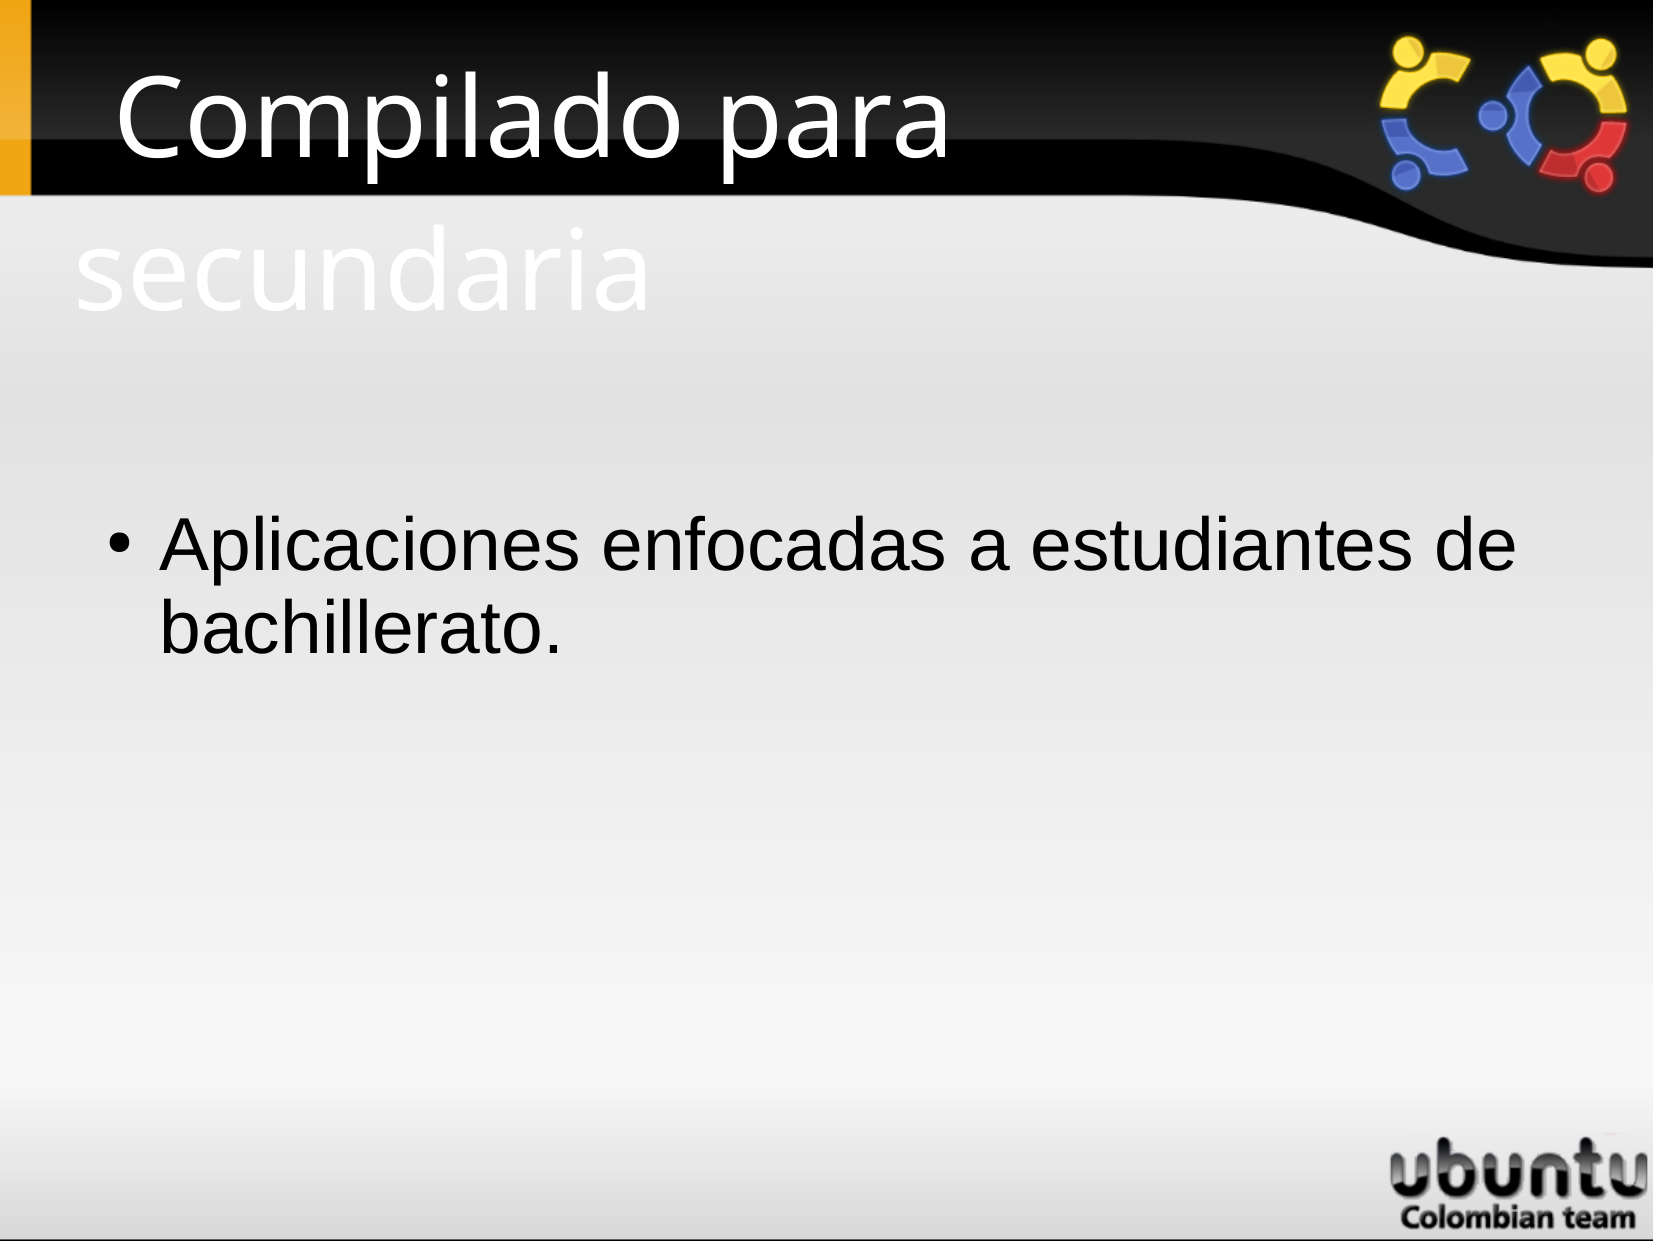

Compilado para secundaria
# Aplicaciones enfocadas a estudiantes de bachillerato.